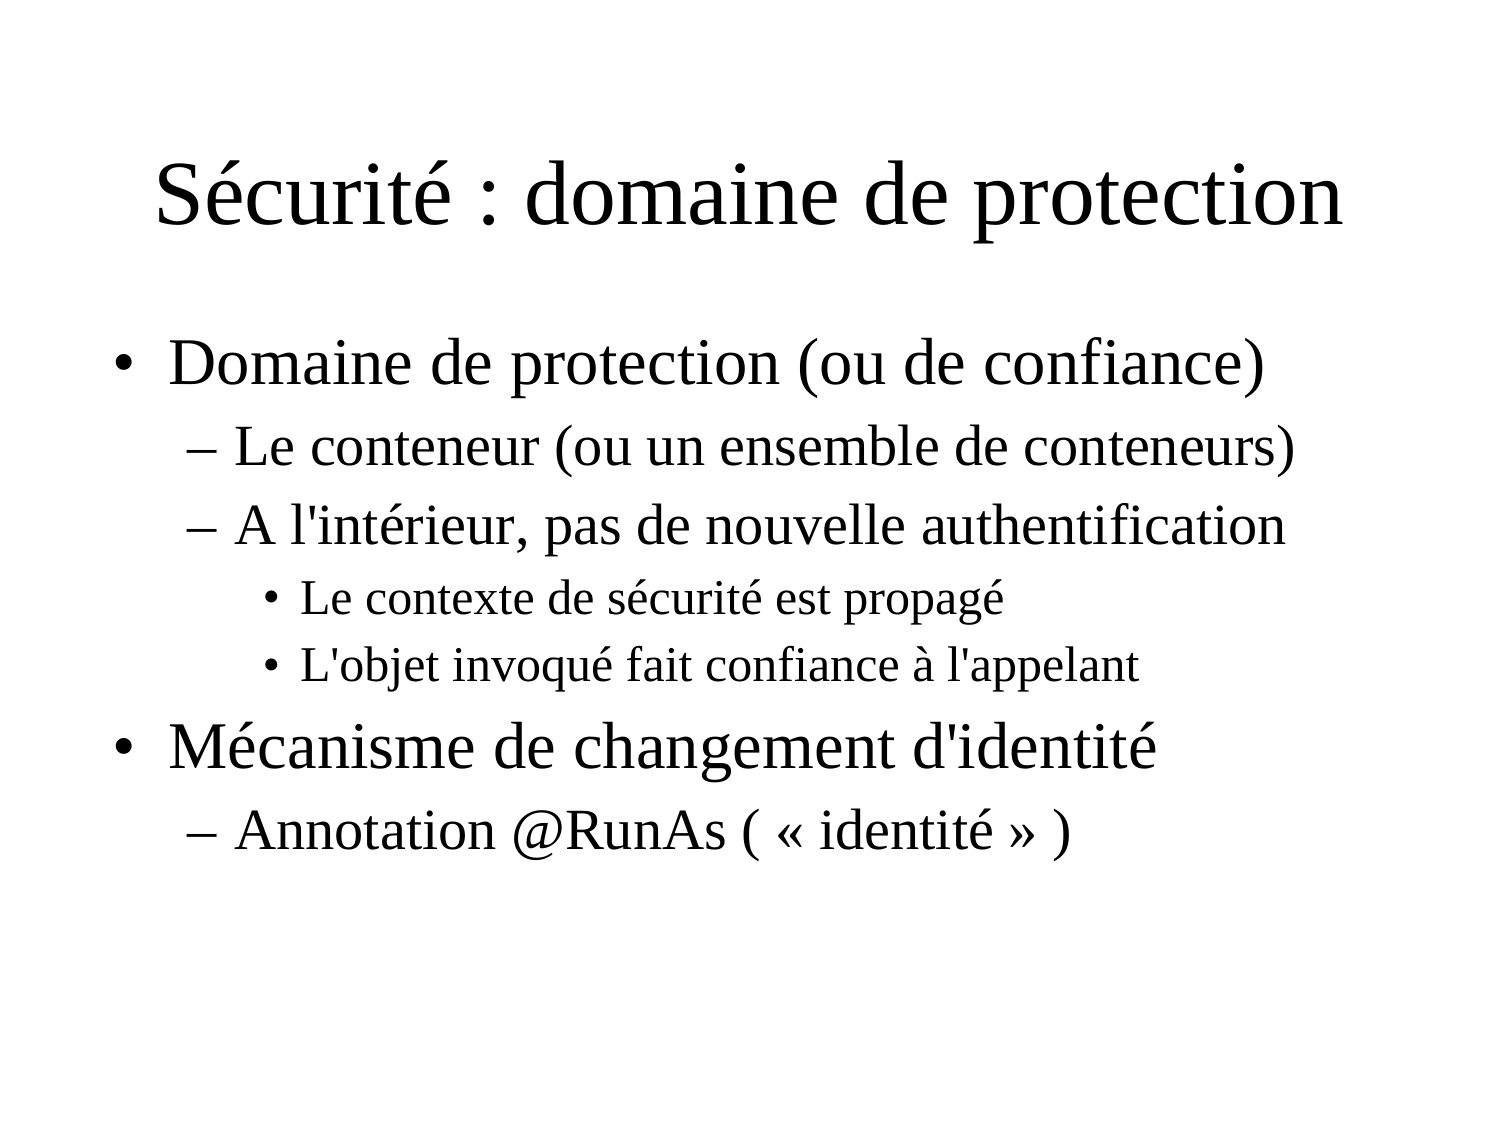

# Sécurité : domaine de protection
Domaine de protection (ou de confiance)
Le conteneur (ou un ensemble de conteneurs)
A l'intérieur, pas de nouvelle authentification
Le contexte de sécurité est propagé
L'objet invoqué fait confiance à l'appelant
Mécanisme de changement d'identité
Annotation @RunAs ( « identité » )